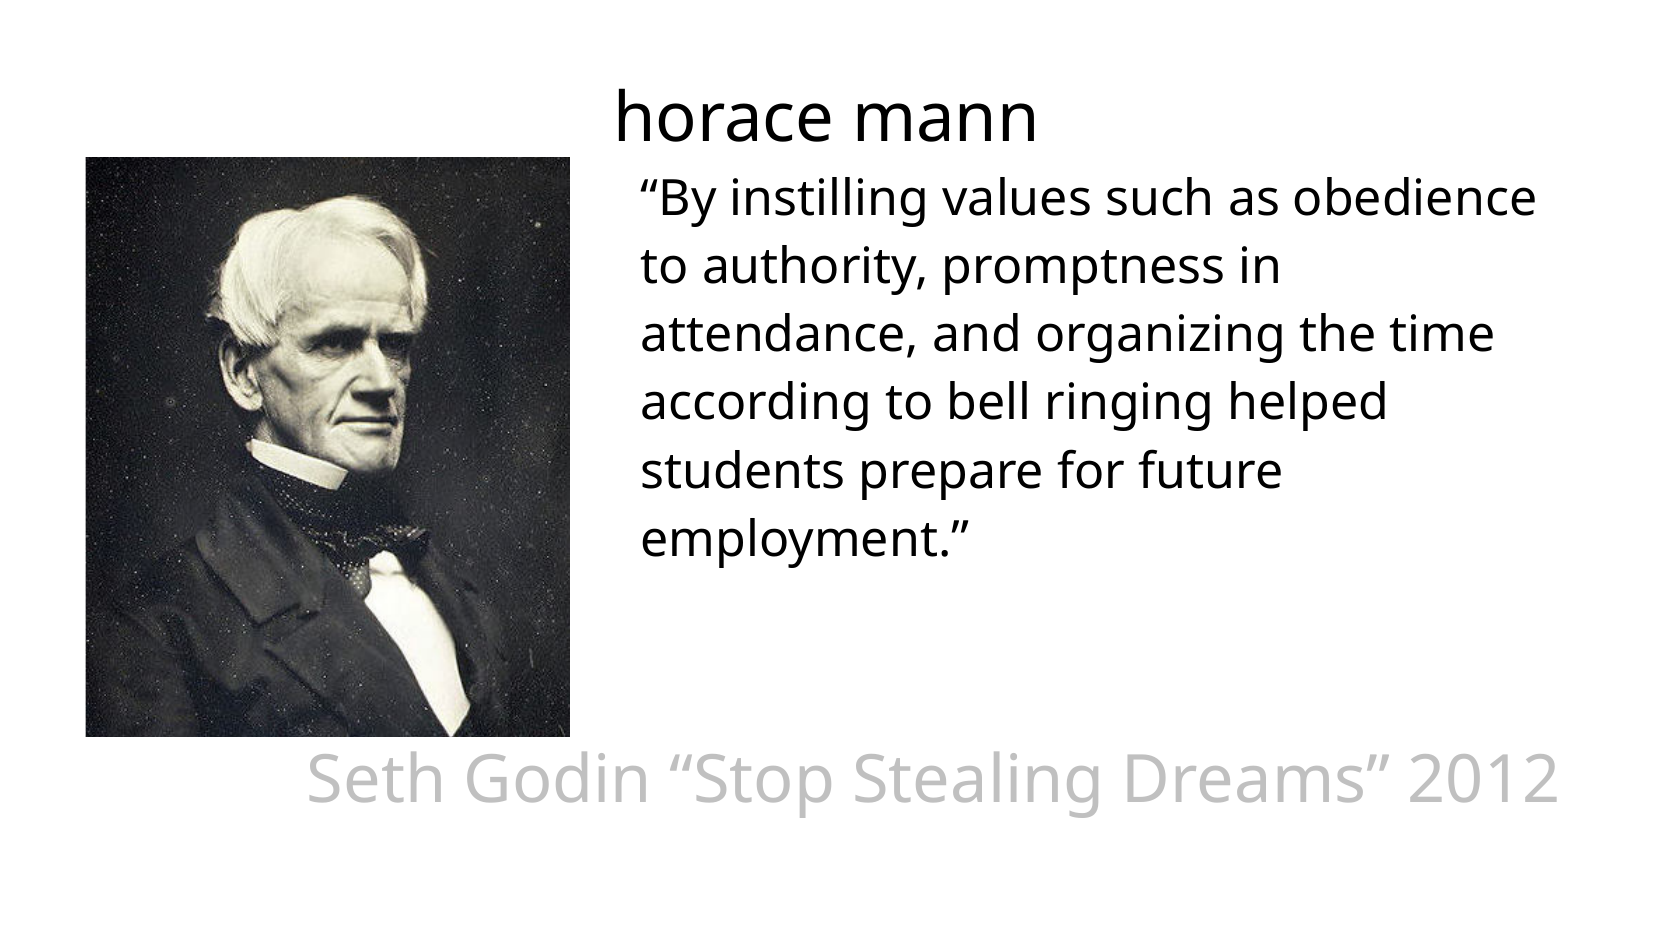

# horace mann
“By instilling values such as obedience to authority, promptness in attendance, and organizing the time according to bell ringing helped students prepare for future employment.”
Seth Godin “Stop Stealing Dreams” 2012